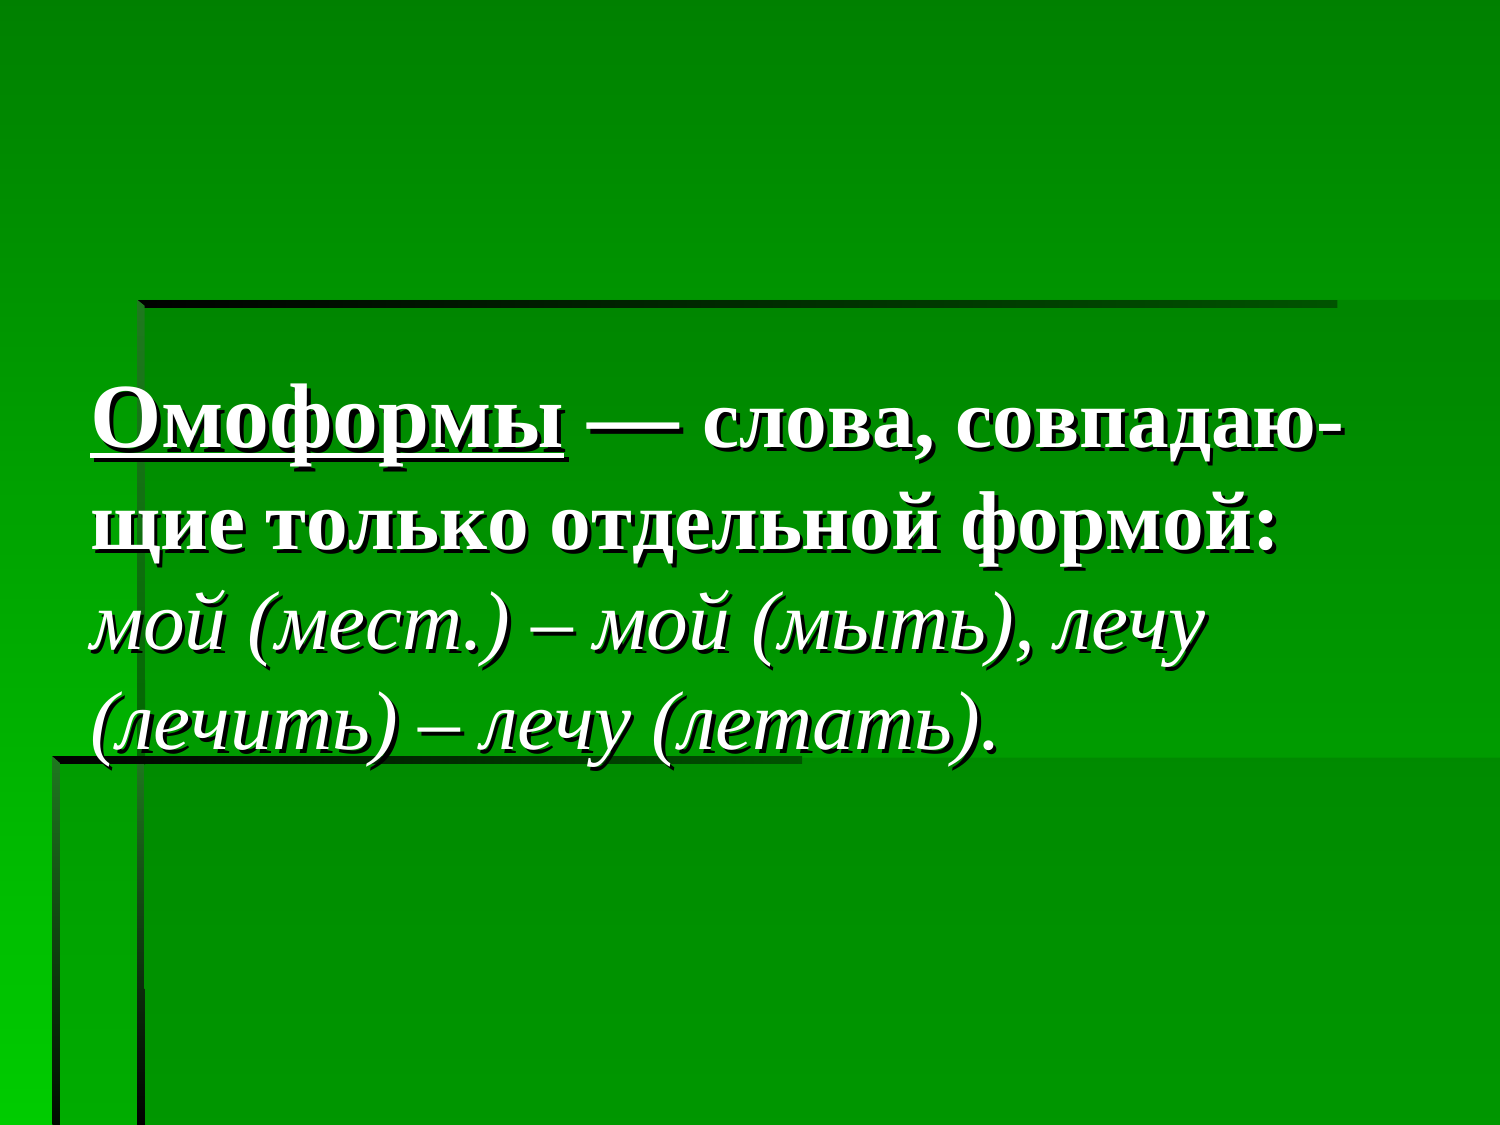

# Омоформы — слова, совпадаю-щие только отдельной формой: мой (мест.) – мой (мыть), лечу (лечить) – лечу (летать).